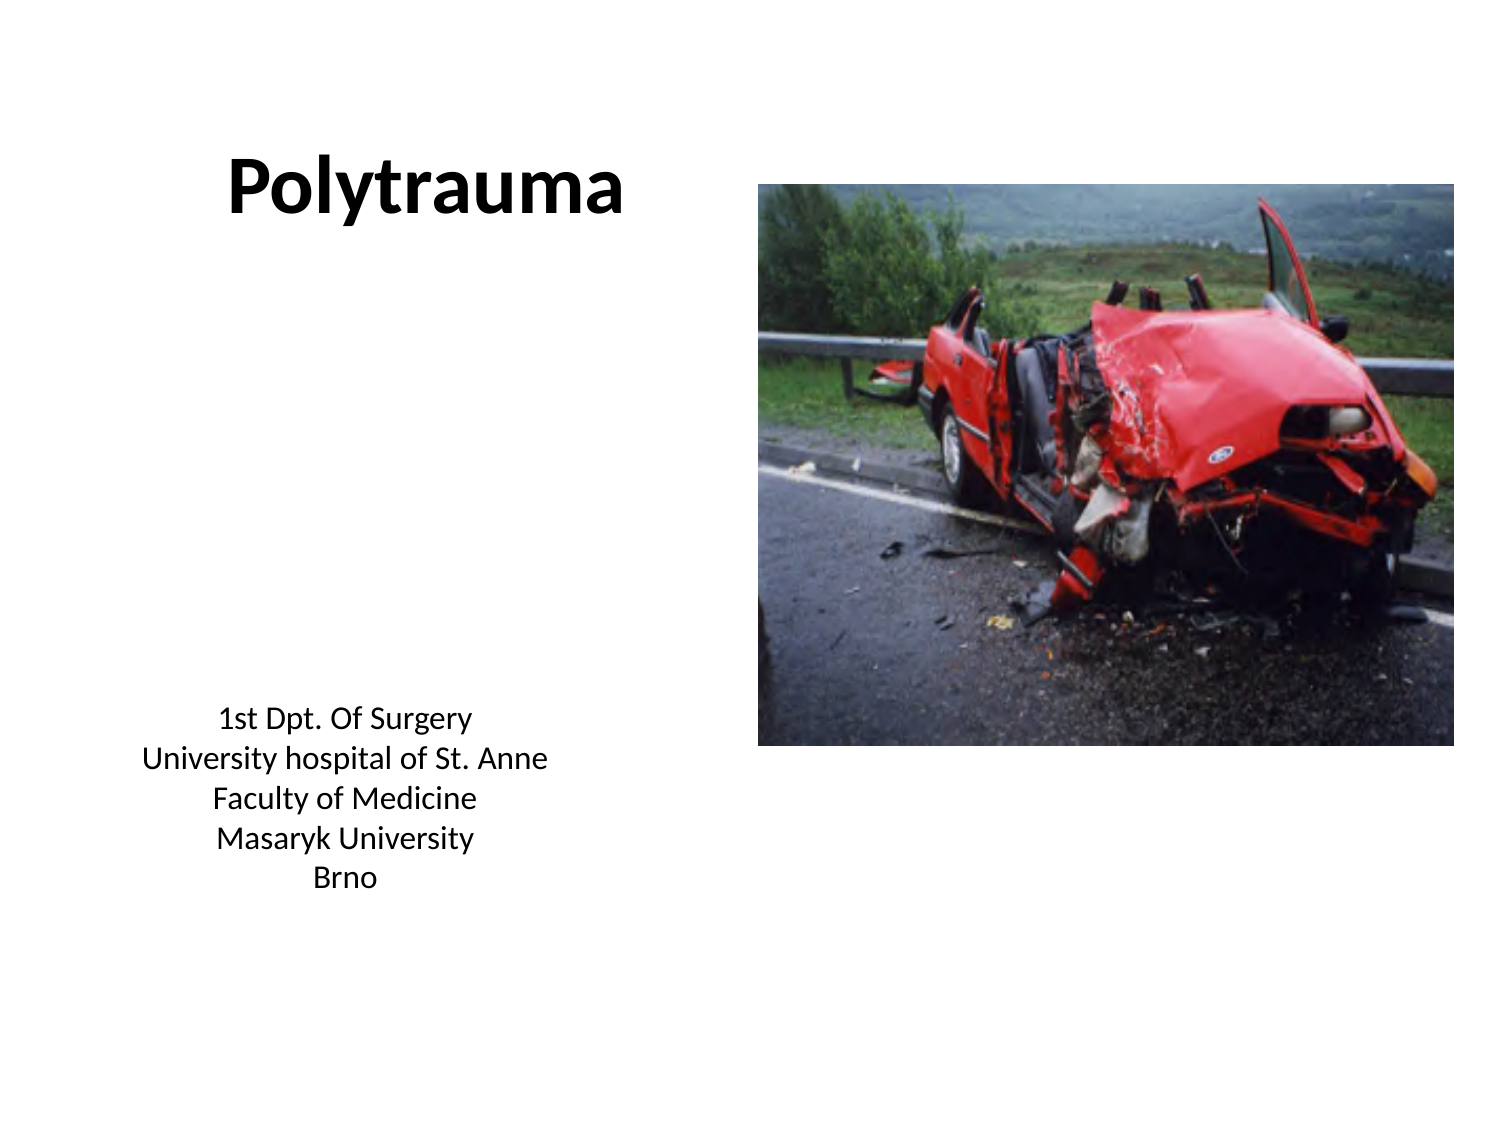

# Polytrauma
1st Dpt. Of Surgery
University hospital of St. Anne
Faculty of Medicine
Masaryk University
Brno